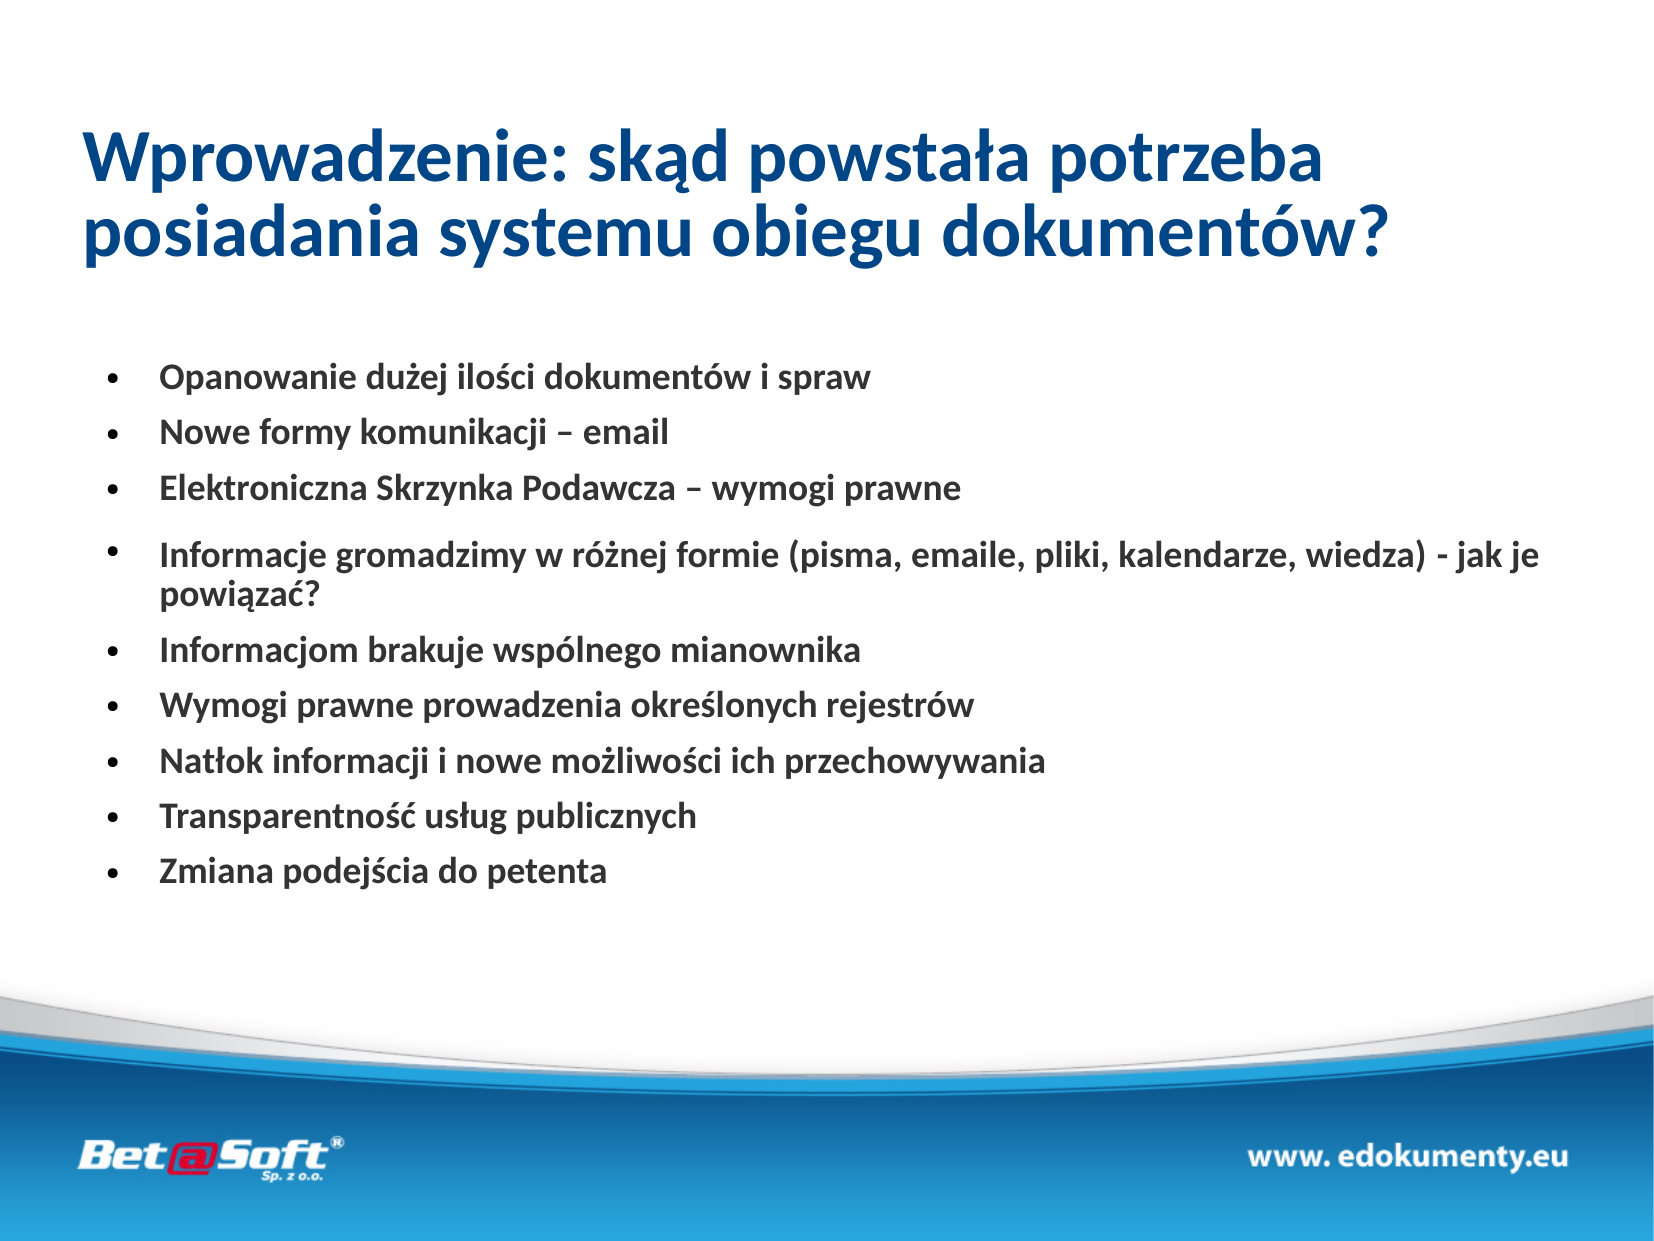

# Wprowadzenie: skąd powstała potrzeba posiadania systemu obiegu dokumentów?
Opanowanie dużej ilości dokumentów i spraw
Nowe formy komunikacji – email
Elektroniczna Skrzynka Podawcza – wymogi prawne
Informacje gromadzimy w różnej formie (pisma, emaile, pliki, kalendarze, wiedza)‏ - jak je powiązać?
Informacjom brakuje wspólnego mianownika
Wymogi prawne prowadzenia określonych rejestrów
Natłok informacji i nowe możliwości ich przechowywania
Transparentność usług publicznych
Zmiana podejścia do petenta